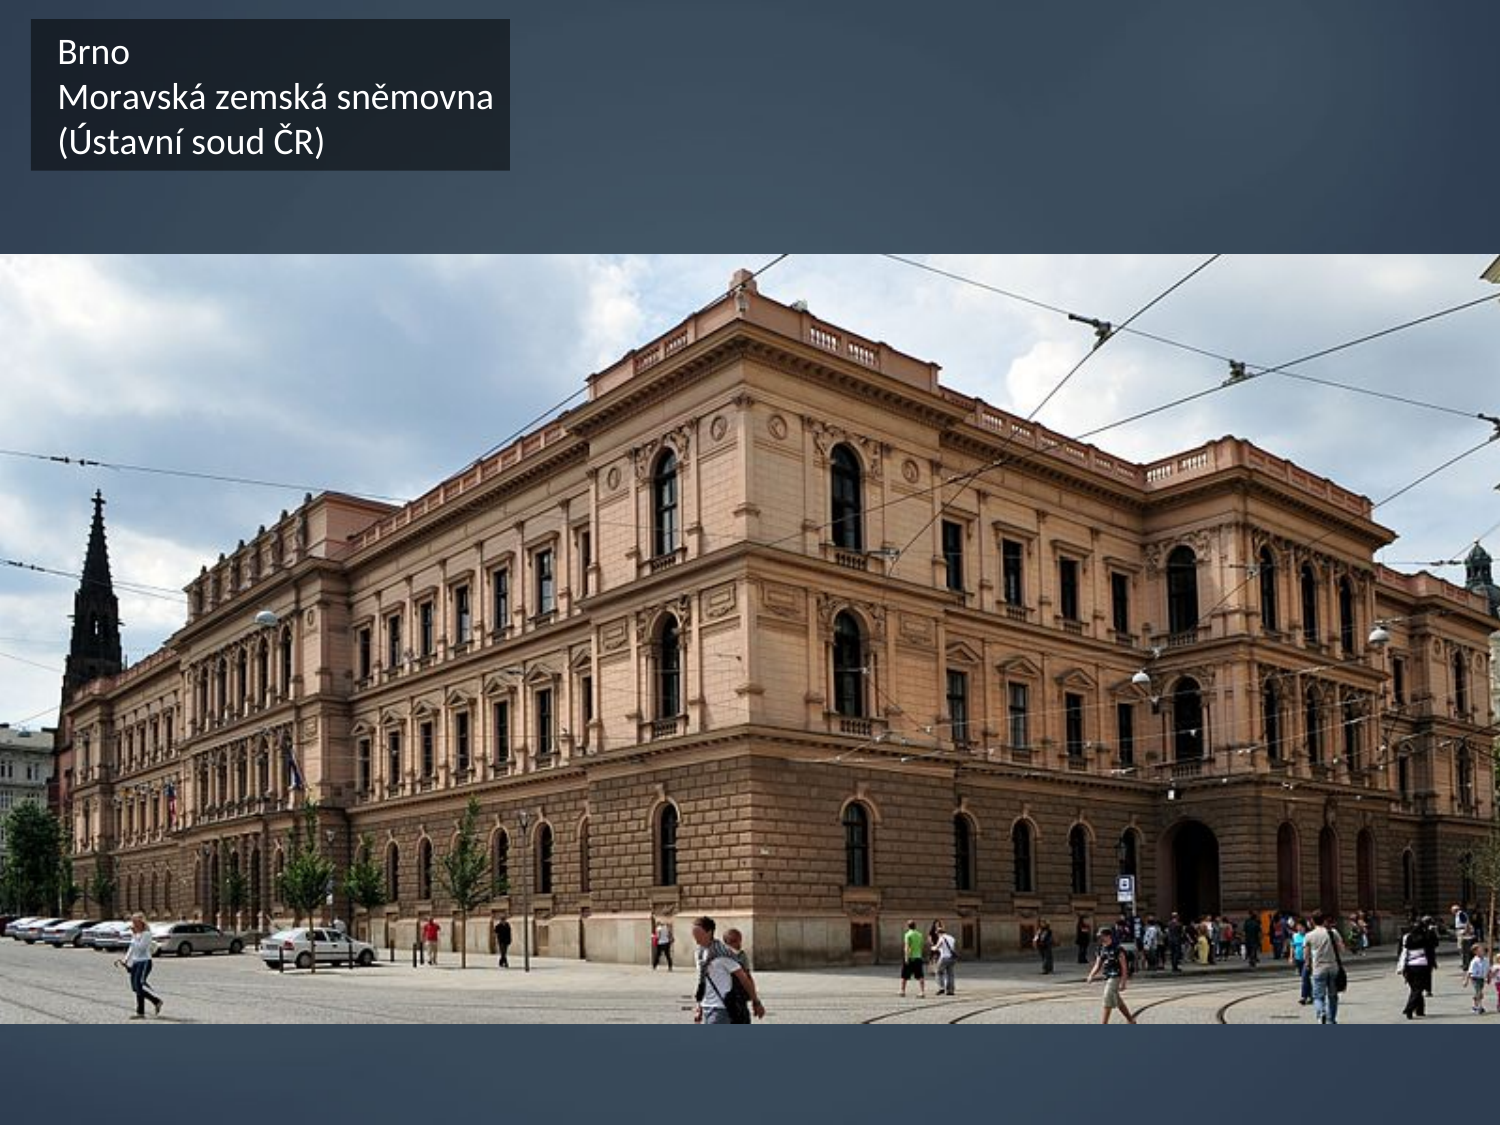

Brno
Moravská zemská sněmovna
(Ústavní soud ČR)